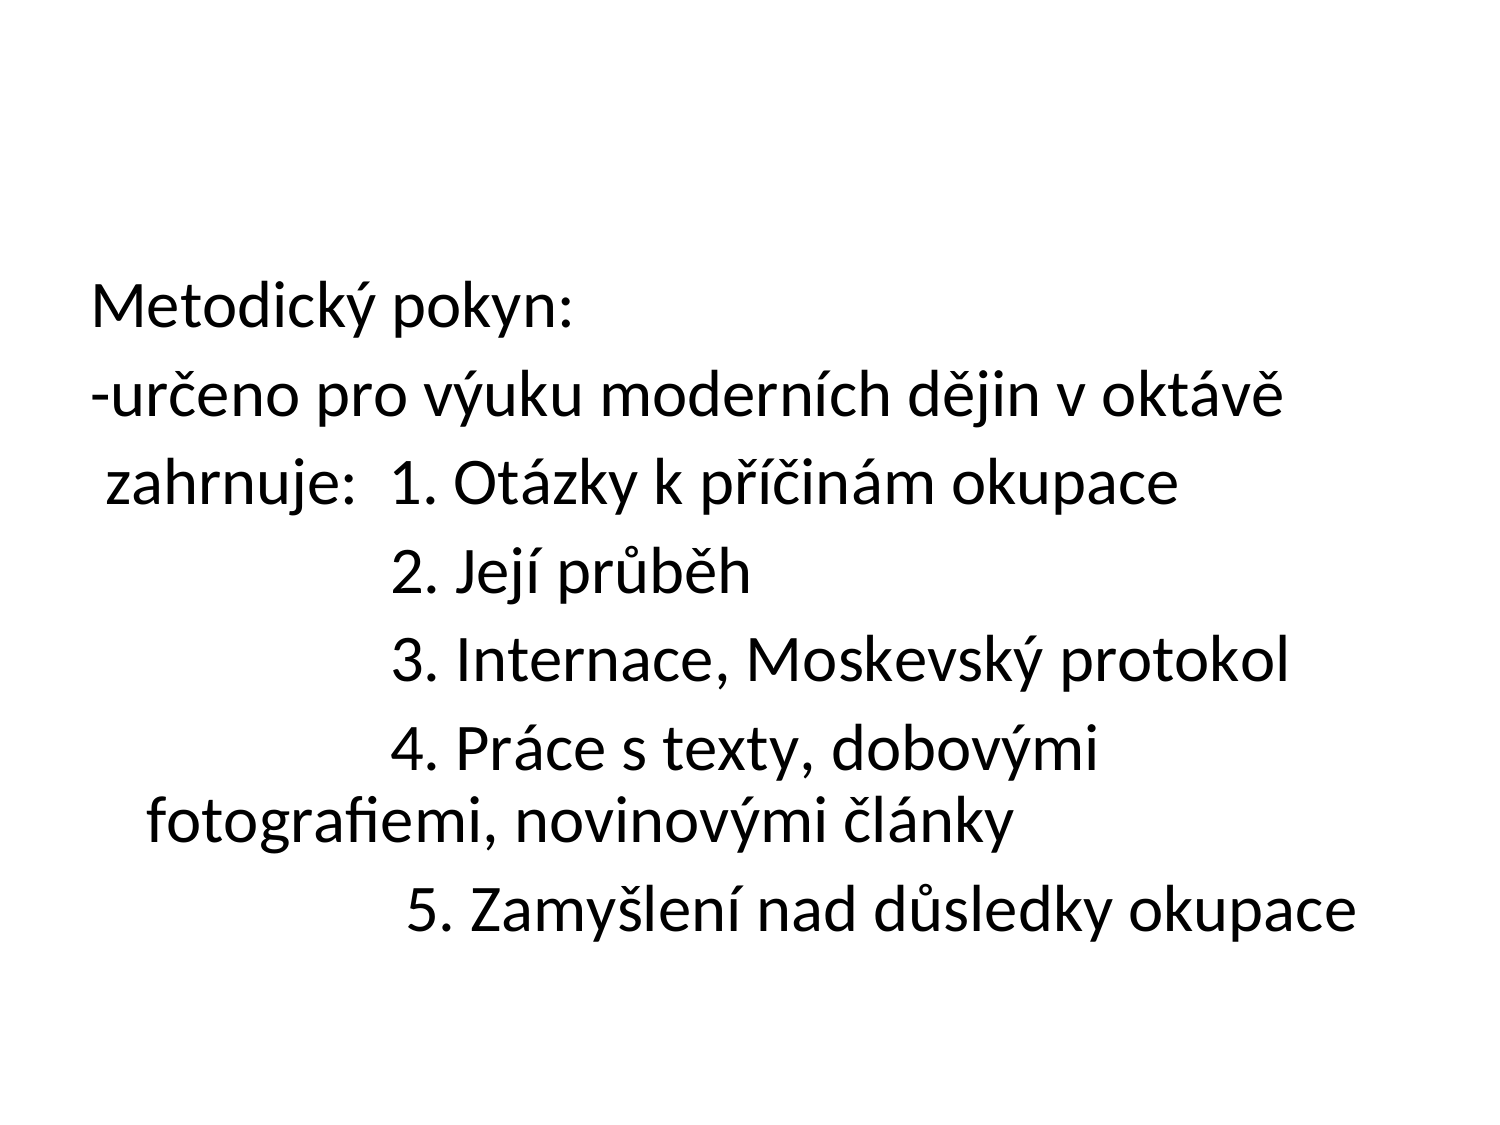

#
Metodický pokyn:
-určeno pro výuku moderních dějin v oktávě
 zahrnuje: 1. Otázky k příčinám okupace
			2. Její průběh
 3. Internace, Moskevský protokol
 4. Práce s texty, dobovými fotografiemi, novinovými články
			 5. Zamyšlení nad důsledky okupace